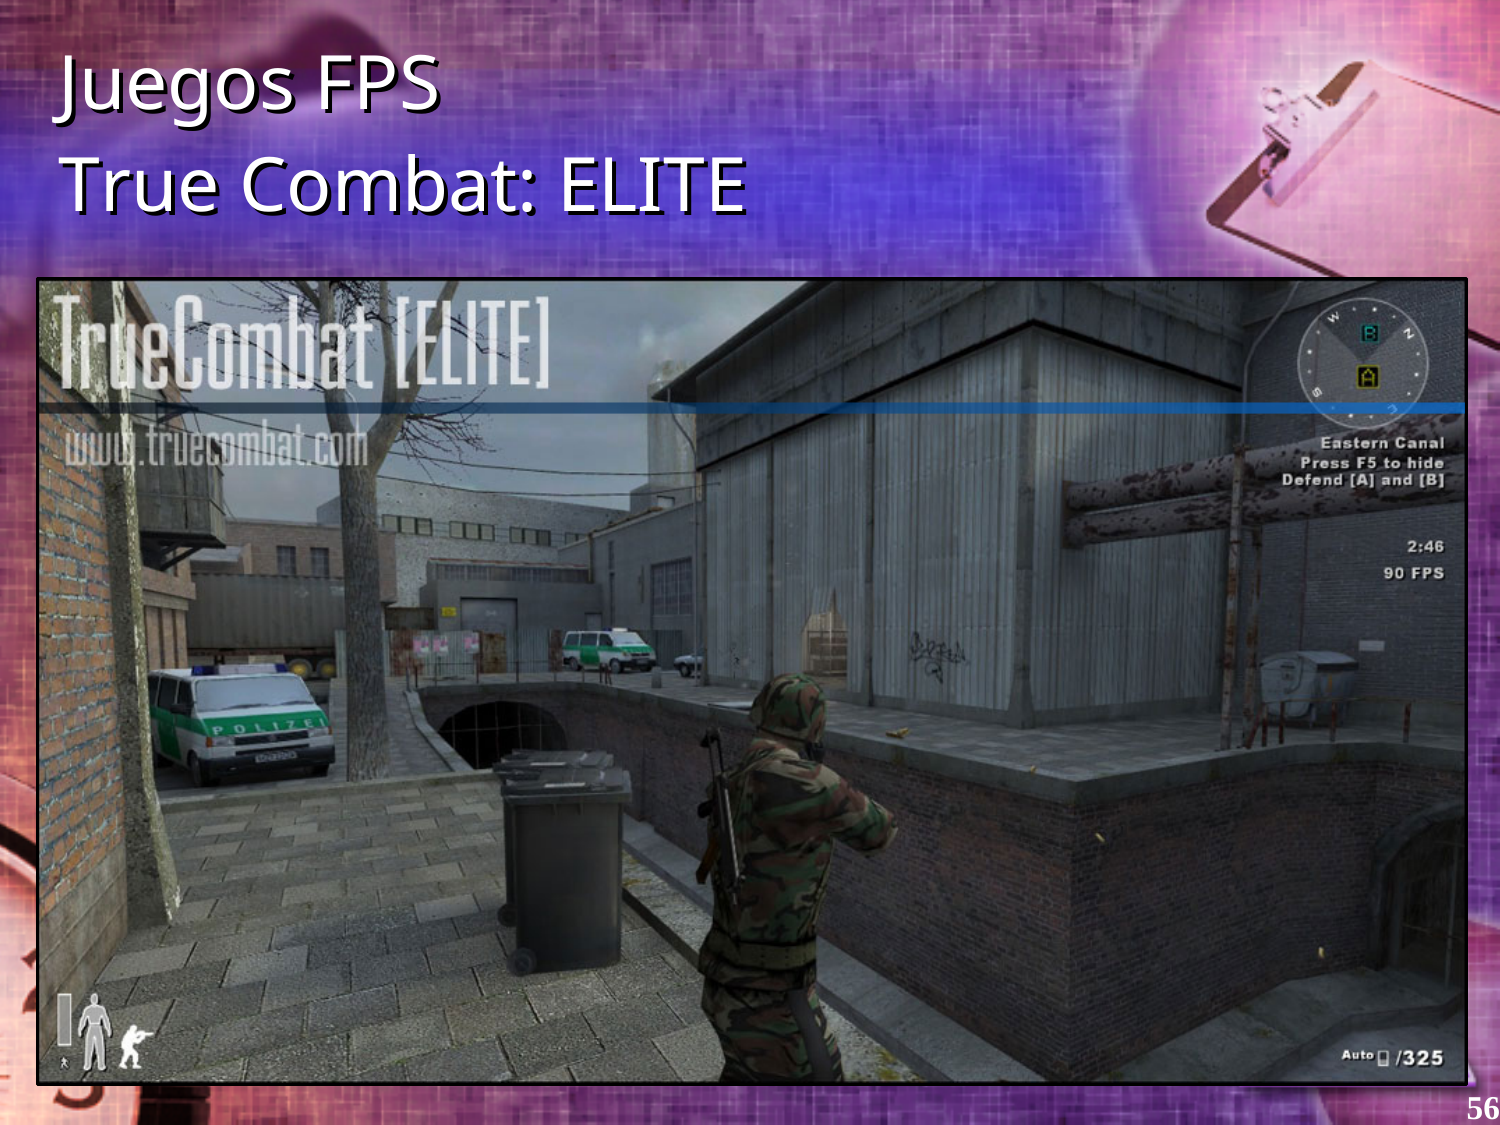

# Juegos FPS True Combat: ELITE
56